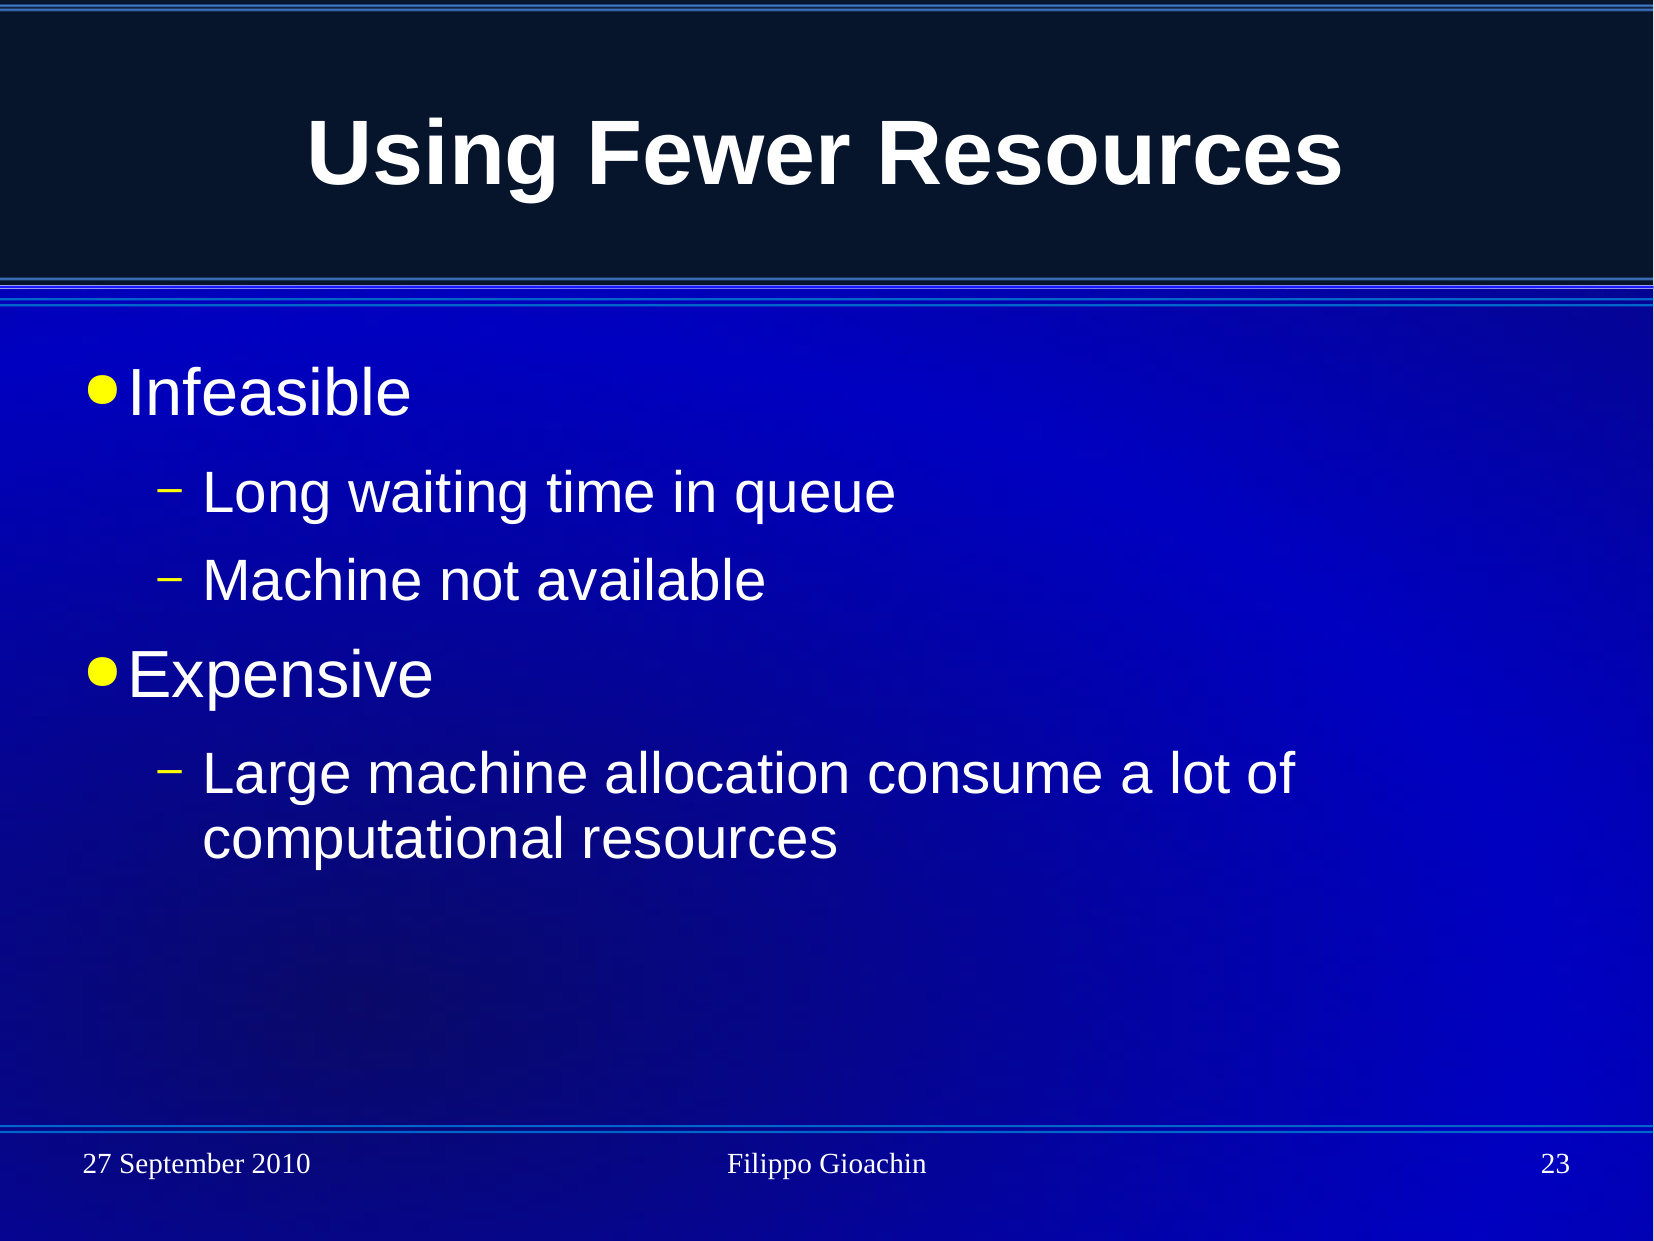

# Using Fewer Resources
Infeasible
Long waiting time in queue
Machine not available
Expensive
Large machine allocation consume a lot of computational resources
27 September 2010
Filippo Gioachin
23